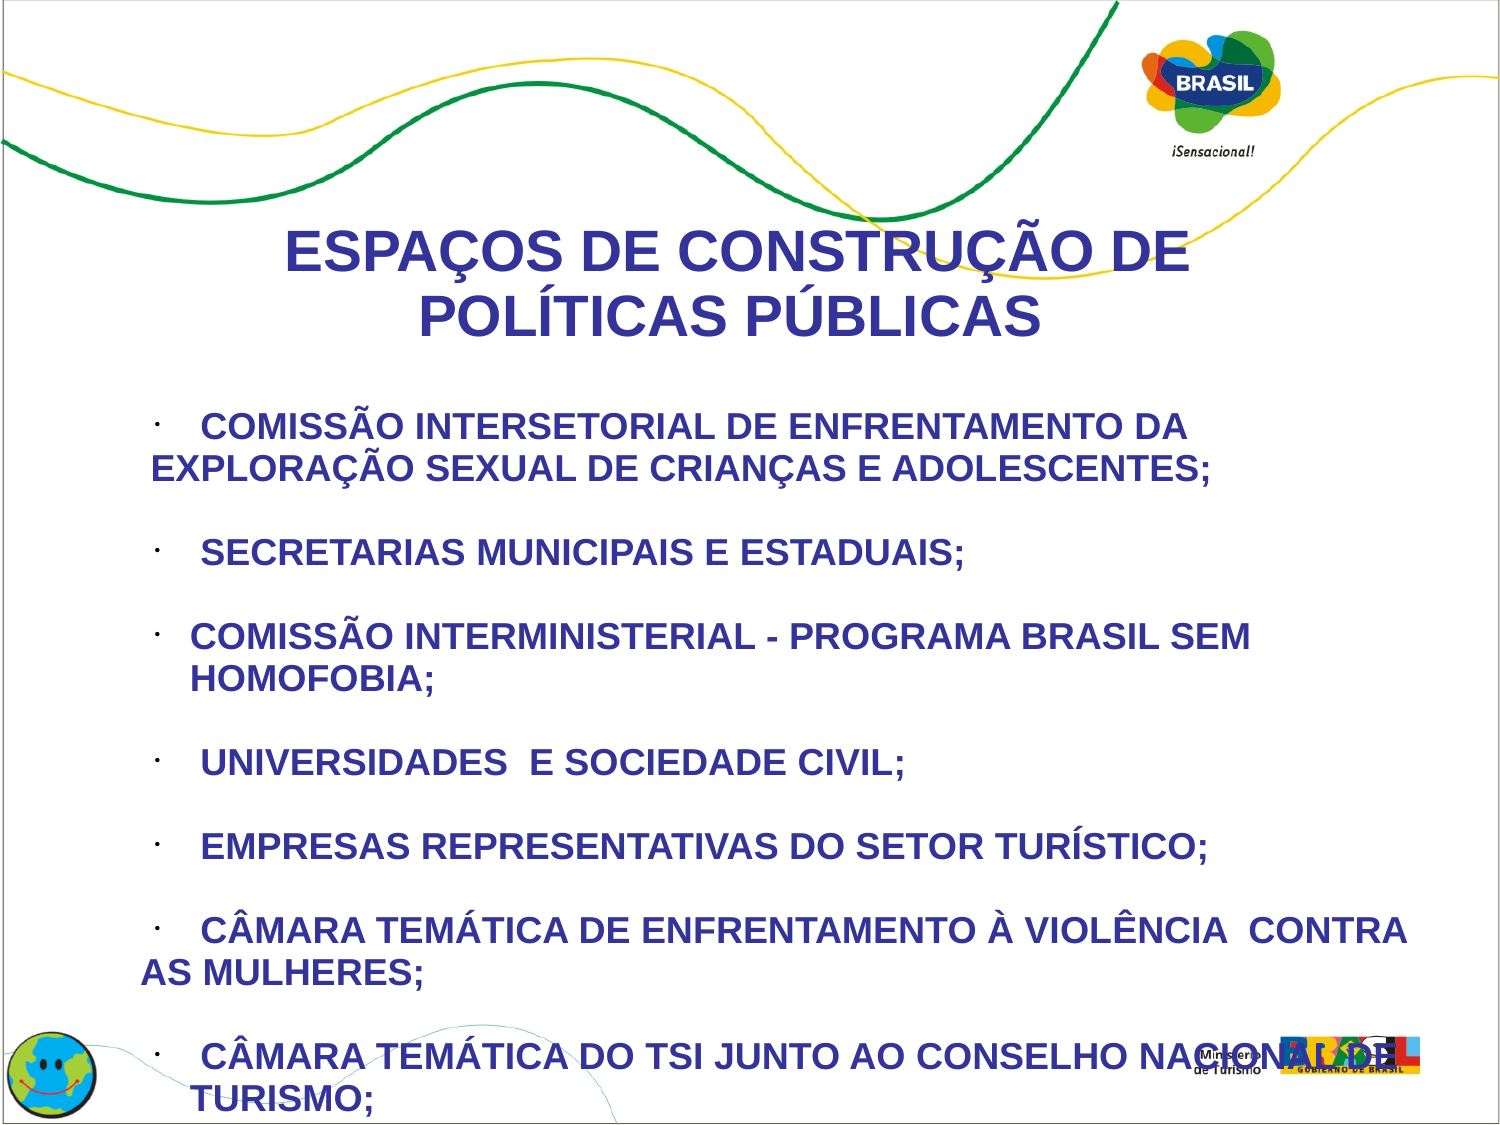

ESPAÇOS DE CONSTRUÇÃO DE POLÍTICAS PÚBLICAS
 COMISSÃO INTERSETORIAL DE ENFRENTAMENTO DA
 EXPLORAÇÃO SEXUAL DE CRIANÇAS E ADOLESCENTES;
 SECRETARIAS MUNICIPAIS E ESTADUAIS;
COMISSÃO INTERMINISTERIAL - PROGRAMA BRASIL SEM HOMOFOBIA;
 UNIVERSIDADES E SOCIEDADE CIVIL;
 EMPRESAS REPRESENTATIVAS DO SETOR TURÍSTICO;
 CÂMARA TEMÁTICA DE ENFRENTAMENTO À VIOLÊNCIA CONTRA
 AS MULHERES;
 CÂMARA TEMÁTICA DO TSI JUNTO AO CONSELHO NACIONAL DE TURISMO;
 COMISSÃO NACIONAL CONTRA O TRABALHO INFANTIL.